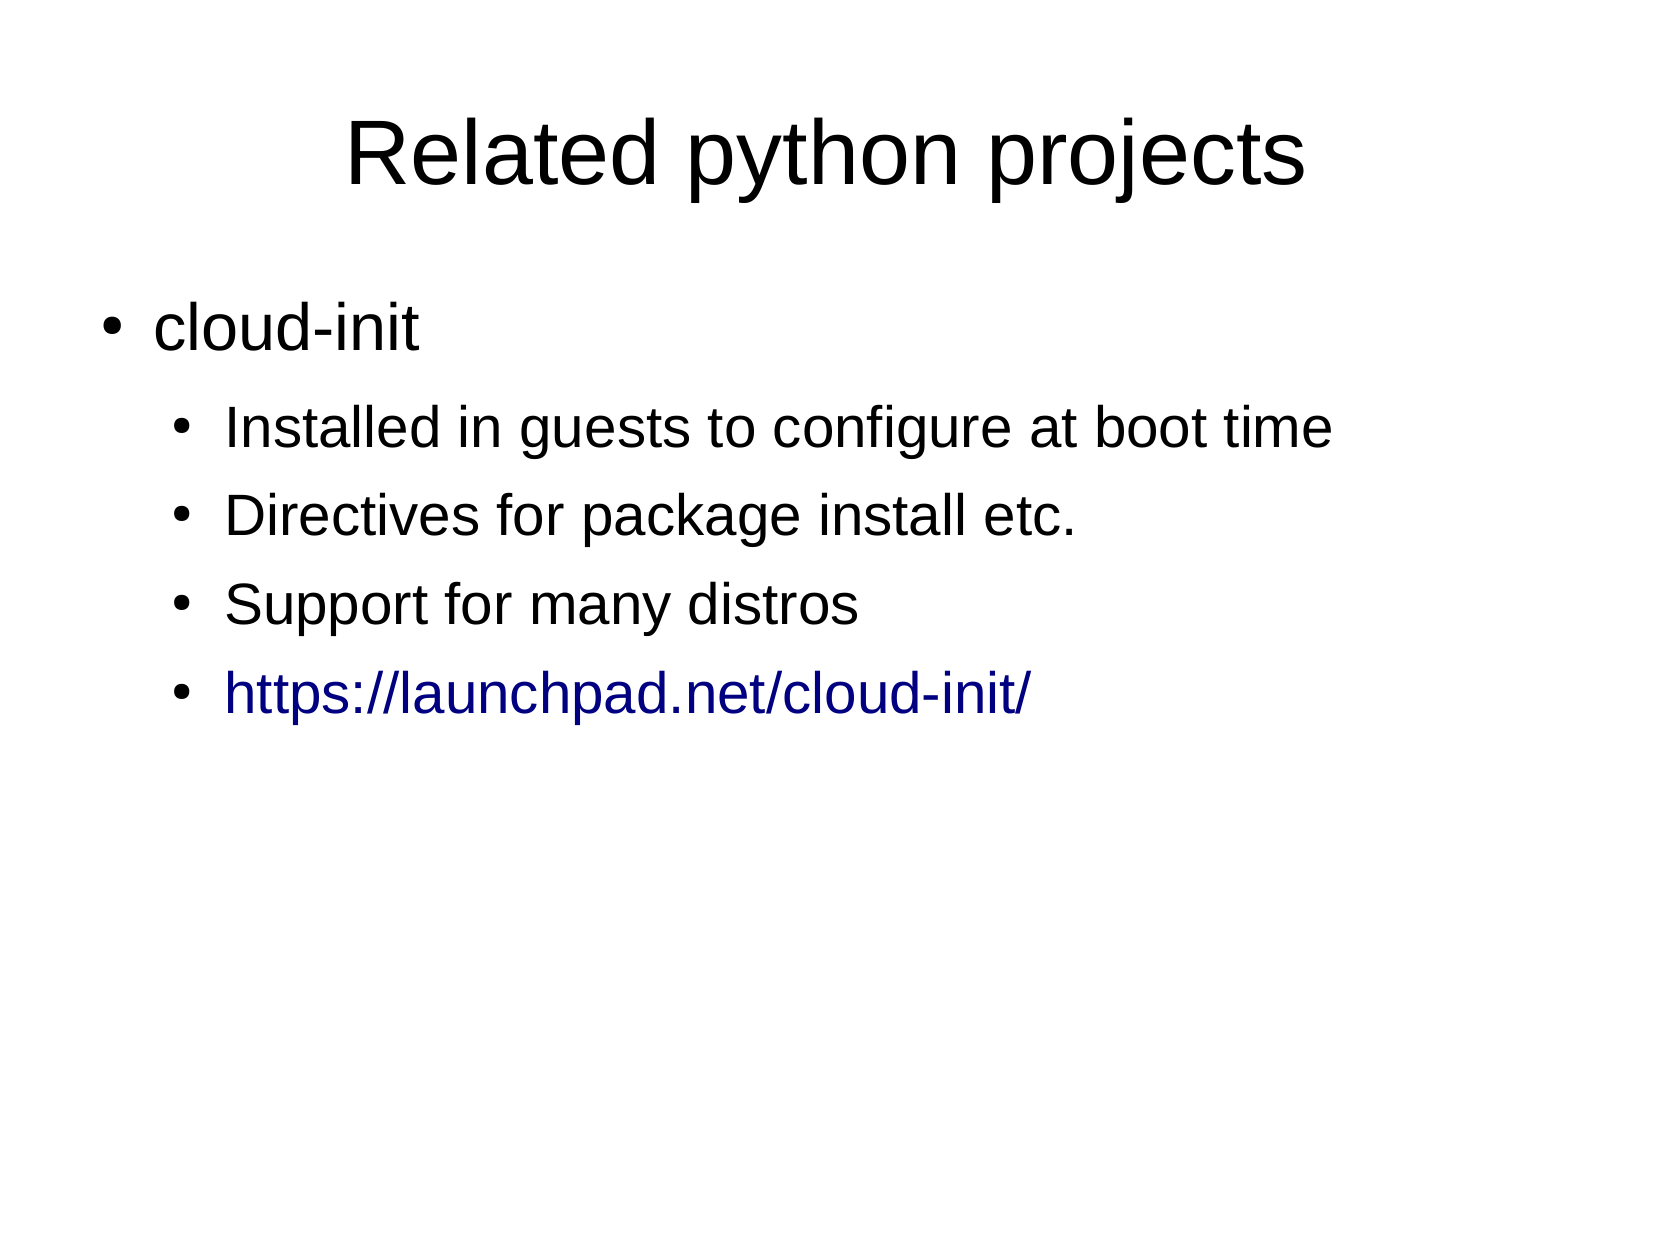

# Related python projects
cloud-init
Installed in guests to configure at boot time
Directives for package install etc.
Support for many distros
https://launchpad.net/cloud-init/